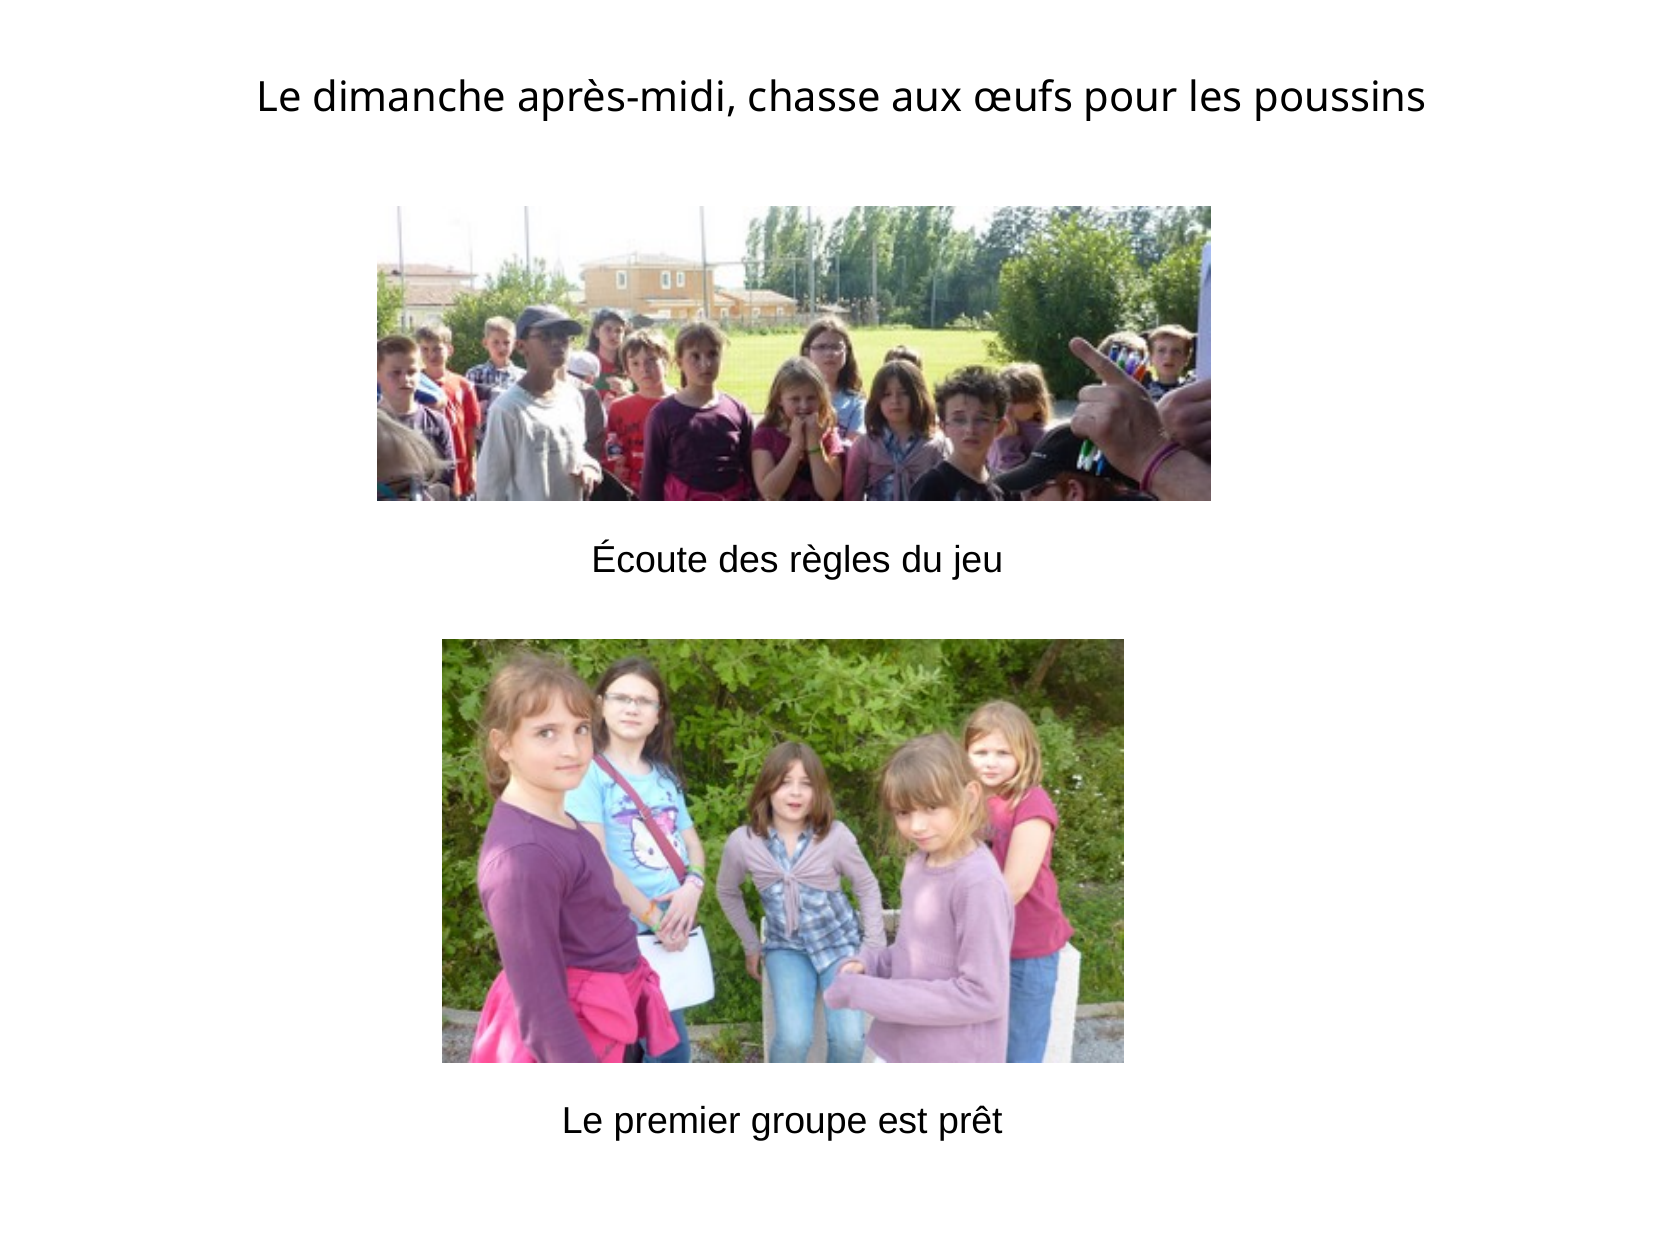

Le dimanche après-midi, chasse aux œufs pour les poussins
Écoute des règles du jeu
Le premier groupe est prêt